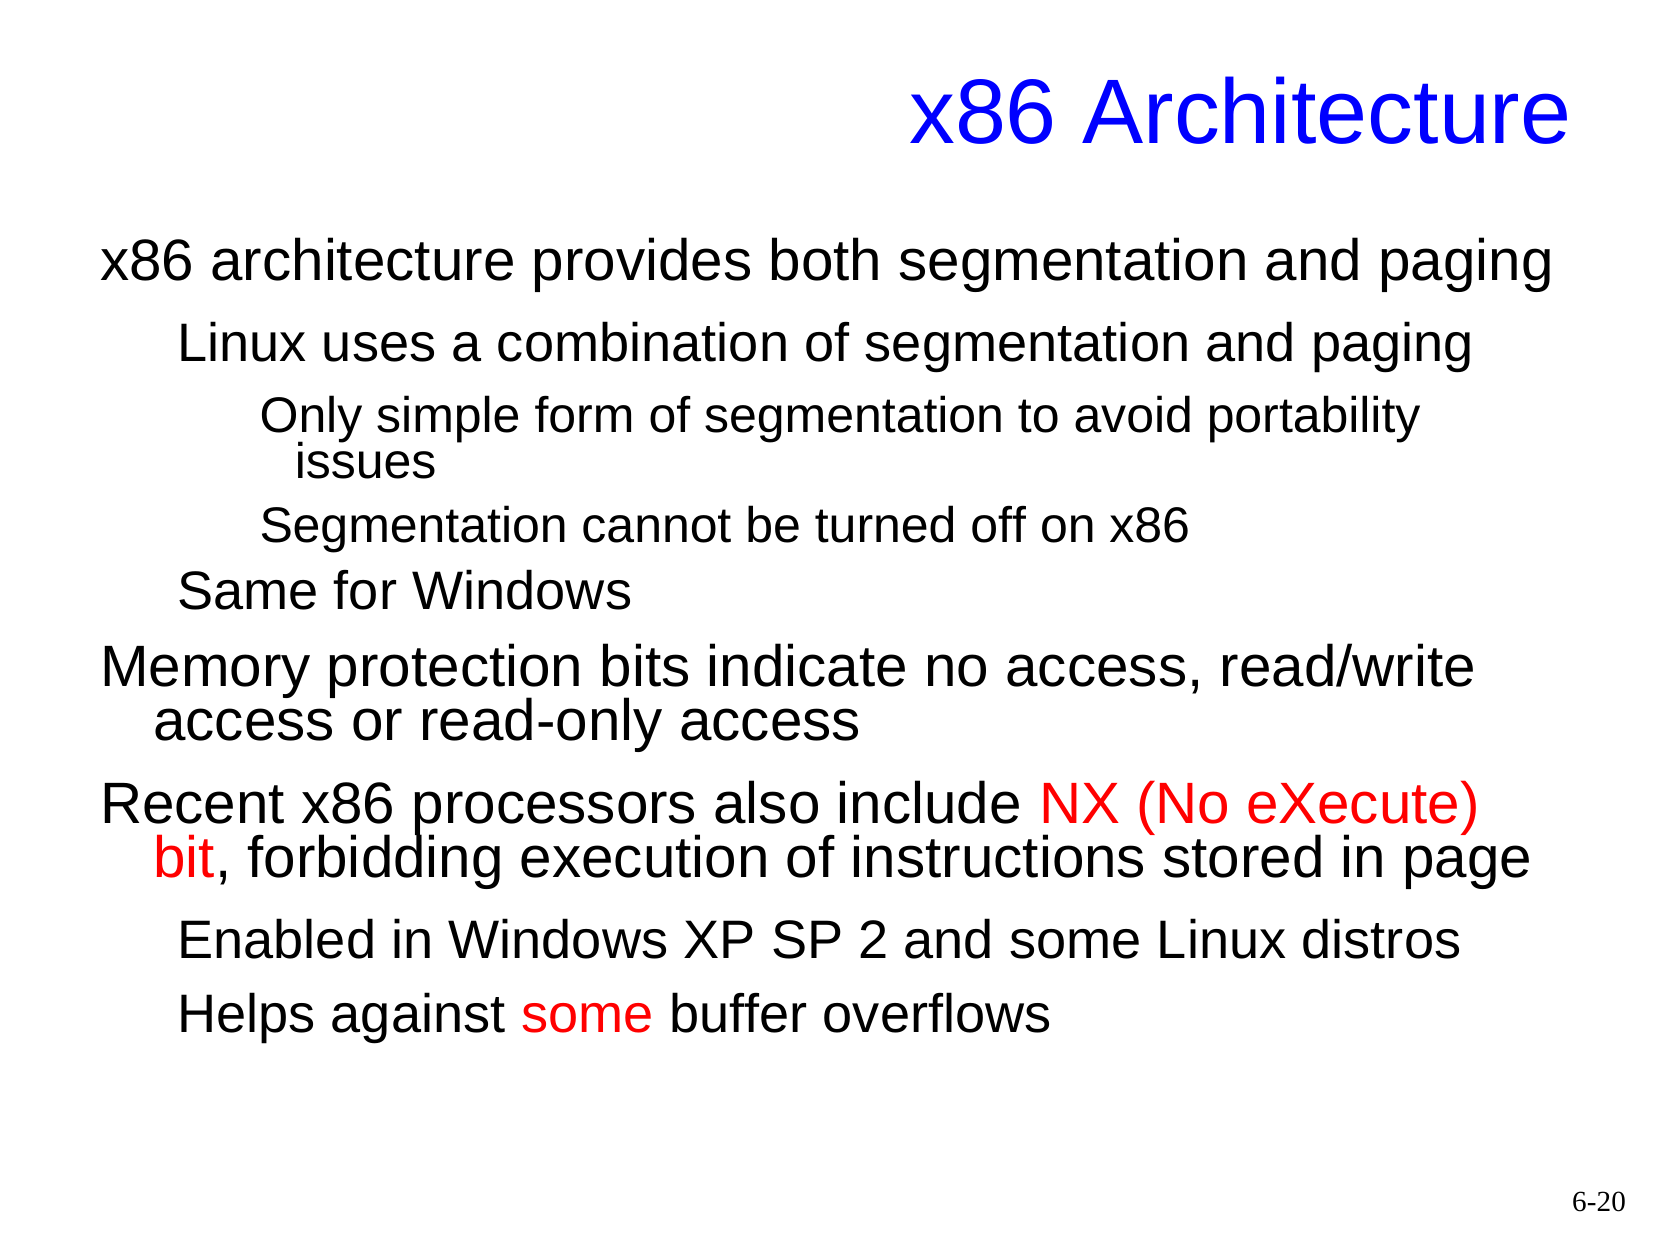

# x86 Architecture
x86 architecture provides both segmentation and paging
Linux uses a combination of segmentation and paging
Only simple form of segmentation to avoid portability issues
Segmentation cannot be turned off on x86
Same for Windows
Memory protection bits indicate no access, read/write access or read-only access
Recent x86 processors also include NX (No eXecute) bit, forbidding execution of instructions stored in page
Enabled in Windows XP SP 2 and some Linux distros
Helps against some buffer overflows